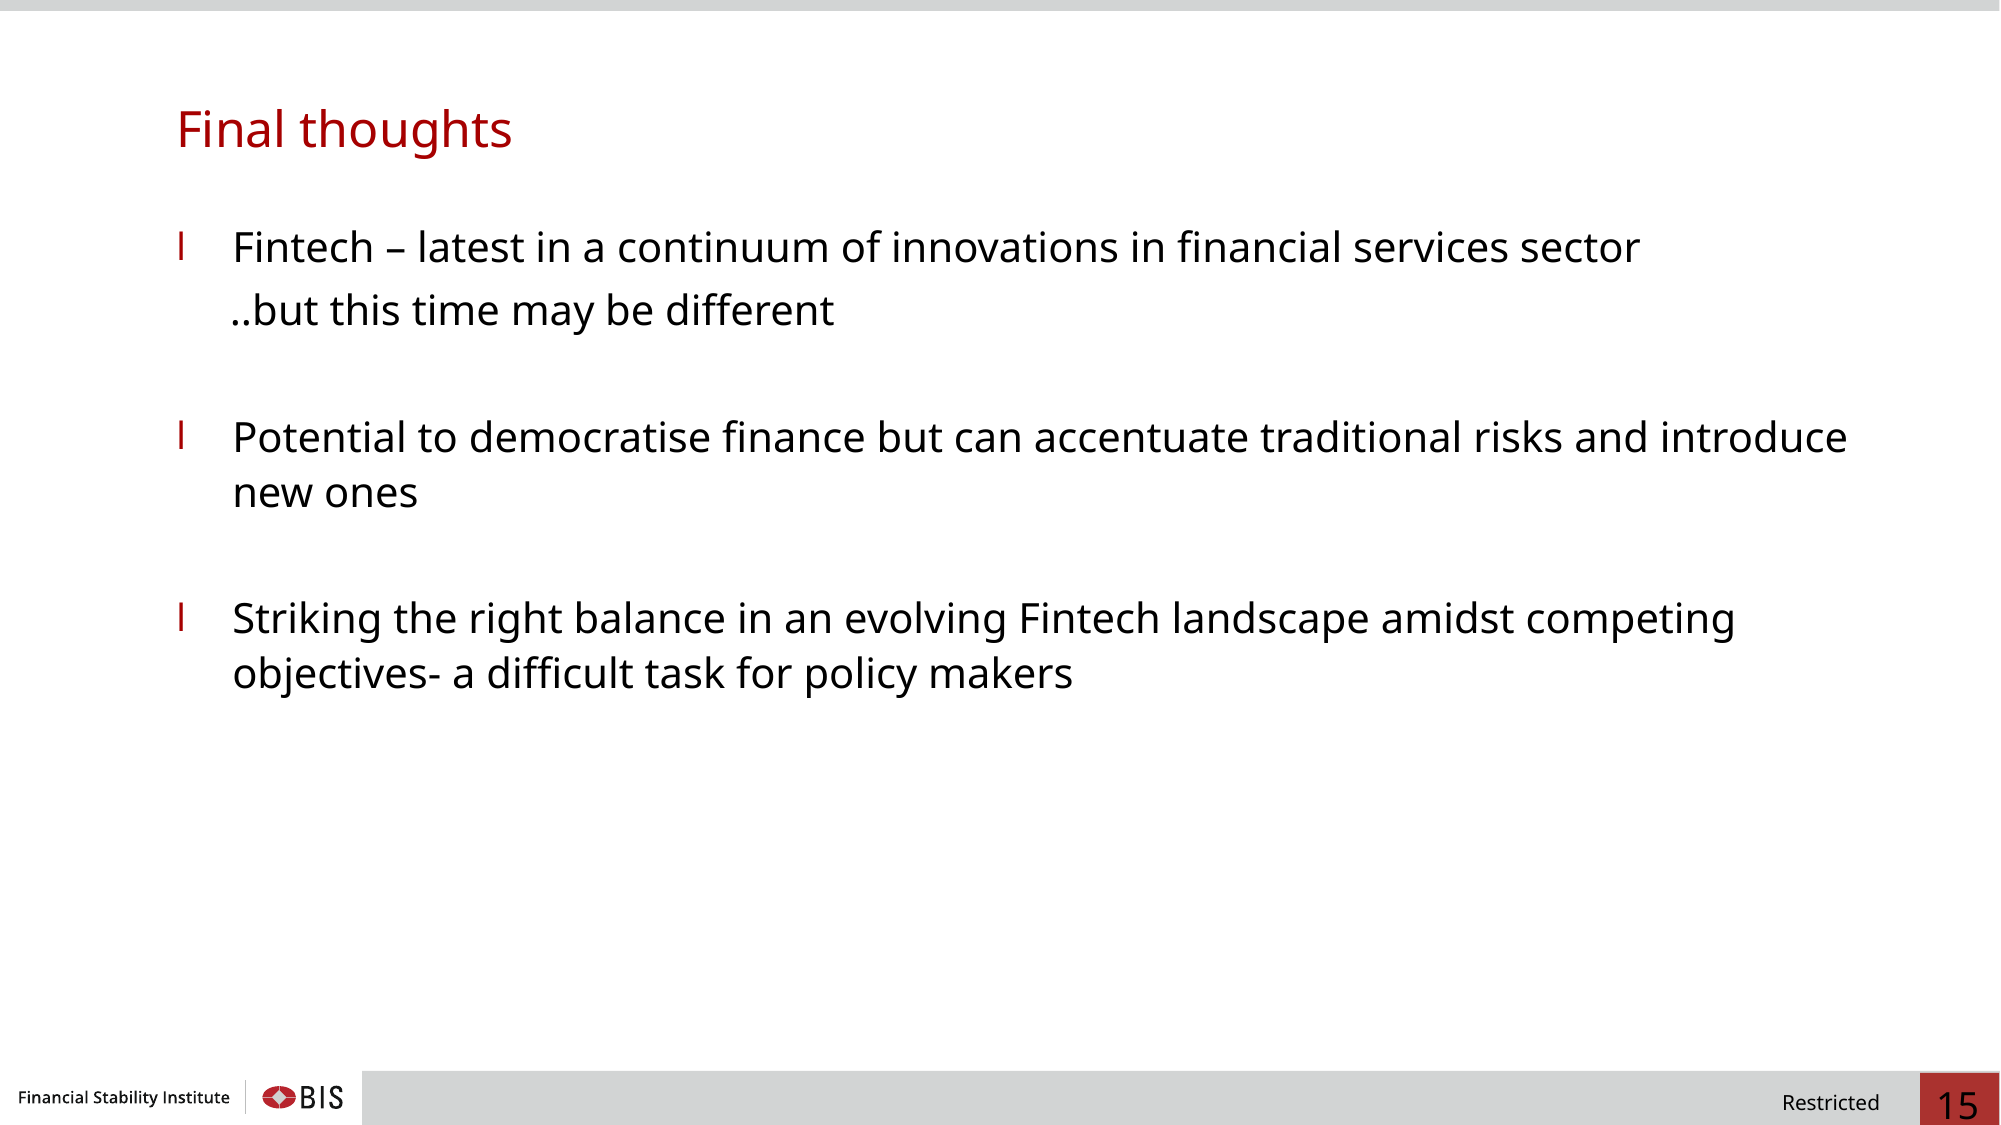

# Final thoughts
Fintech – latest in a continuum of innovations in financial services sector
 ..but this time may be different
Potential to democratise finance but can accentuate traditional risks and introduce new ones
Striking the right balance in an evolving Fintech landscape amidst competing objectives- a difficult task for policy makers